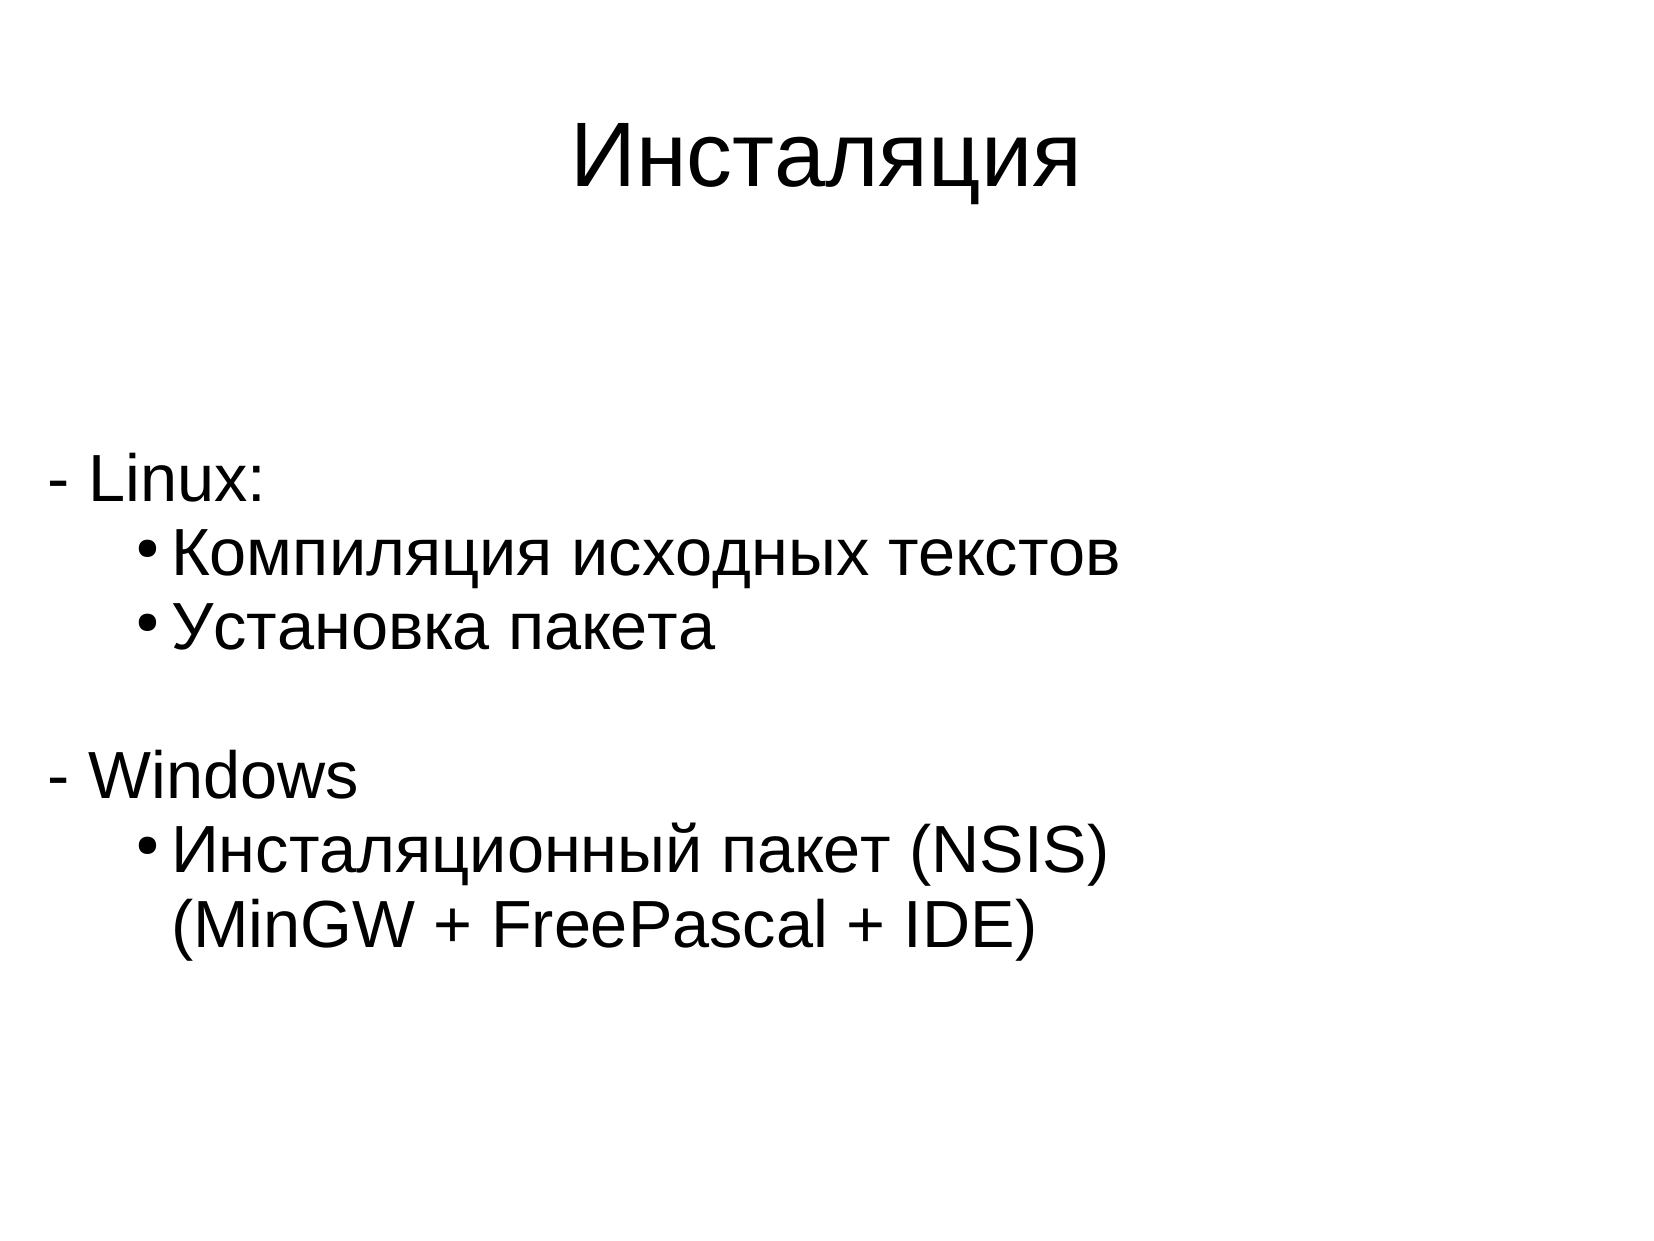

# Инсталяция
 - Linux:
Компиляция исходных текстов
Установка пакета
 - Windows
Инсталяционный пакет (NSIS)
(MinGW + FreePascal + IDE)